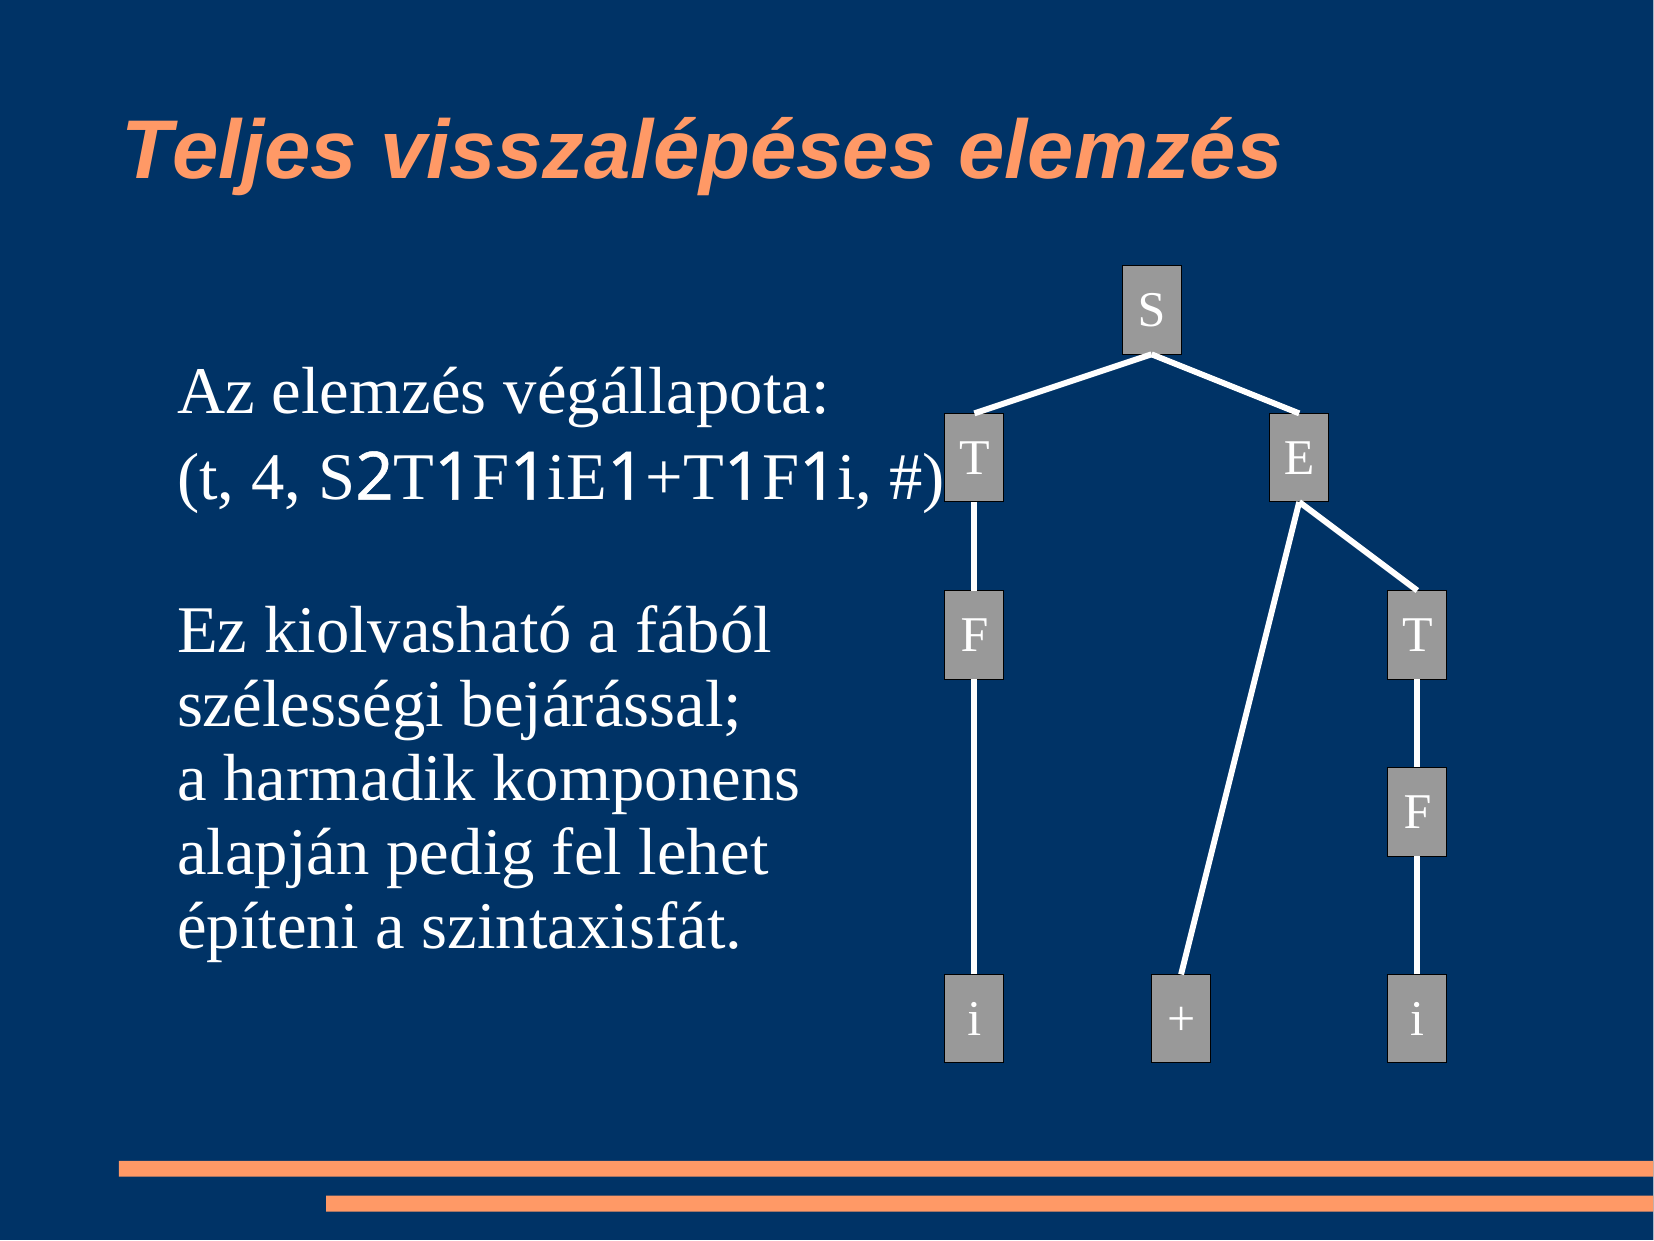

# Teljes visszalépéses elemzés
S
Az elemzés végállapota:
(t, 4, S2T1F1iE1+T1F1i, #)
Ez kiolvasható a fából
szélességi bejárással;
a harmadik komponens
alapján pedig fel lehet
építeni a szintaxisfát.
T
E
F
T
F
i
+
i